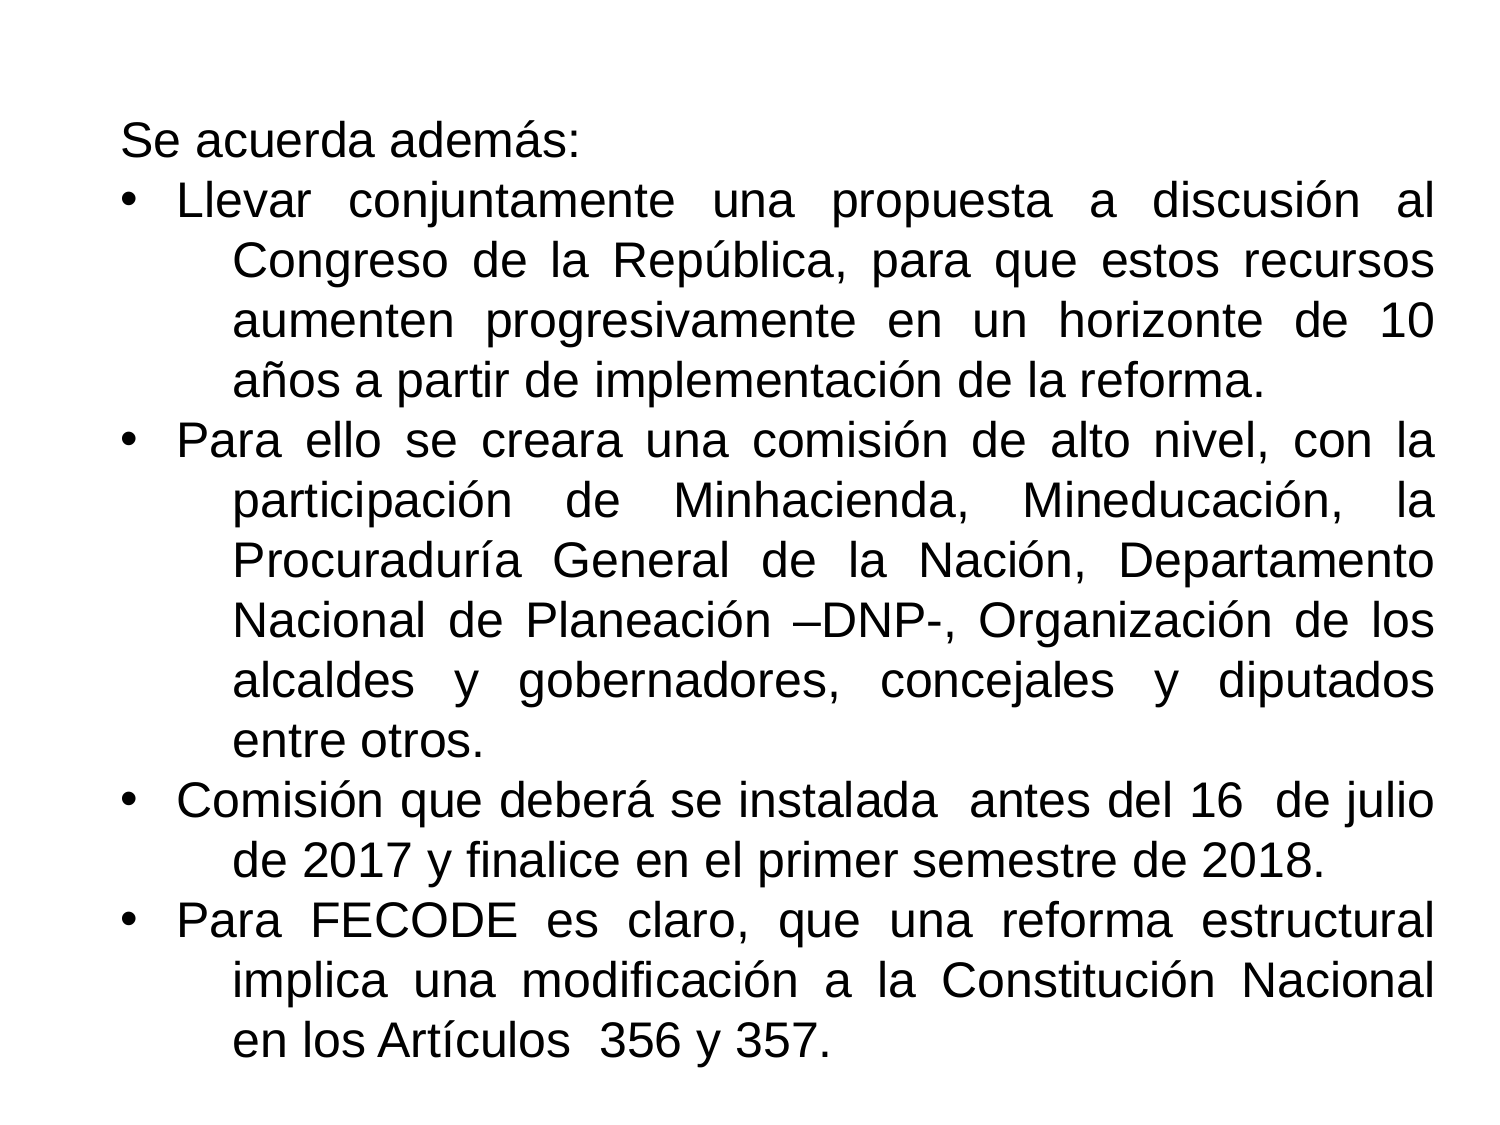

Se acuerda además:
Llevar conjuntamente una propuesta a discusión al Congreso de la República, para que estos recursos aumenten progresivamente en un horizonte de 10 años a partir de implementación de la reforma.
Para ello se creara una comisión de alto nivel, con la participación de Minhacienda, Mineducación, la Procuraduría General de la Nación, Departamento Nacional de Planeación –DNP-, Organización de los alcaldes y gobernadores, concejales y diputados entre otros.
Comisión que deberá se instalada antes del 16 de julio de 2017 y finalice en el primer semestre de 2018.
Para FECODE es claro, que una reforma estructural implica una modificación a la Constitución Nacional en los Artículos 356 y 357.